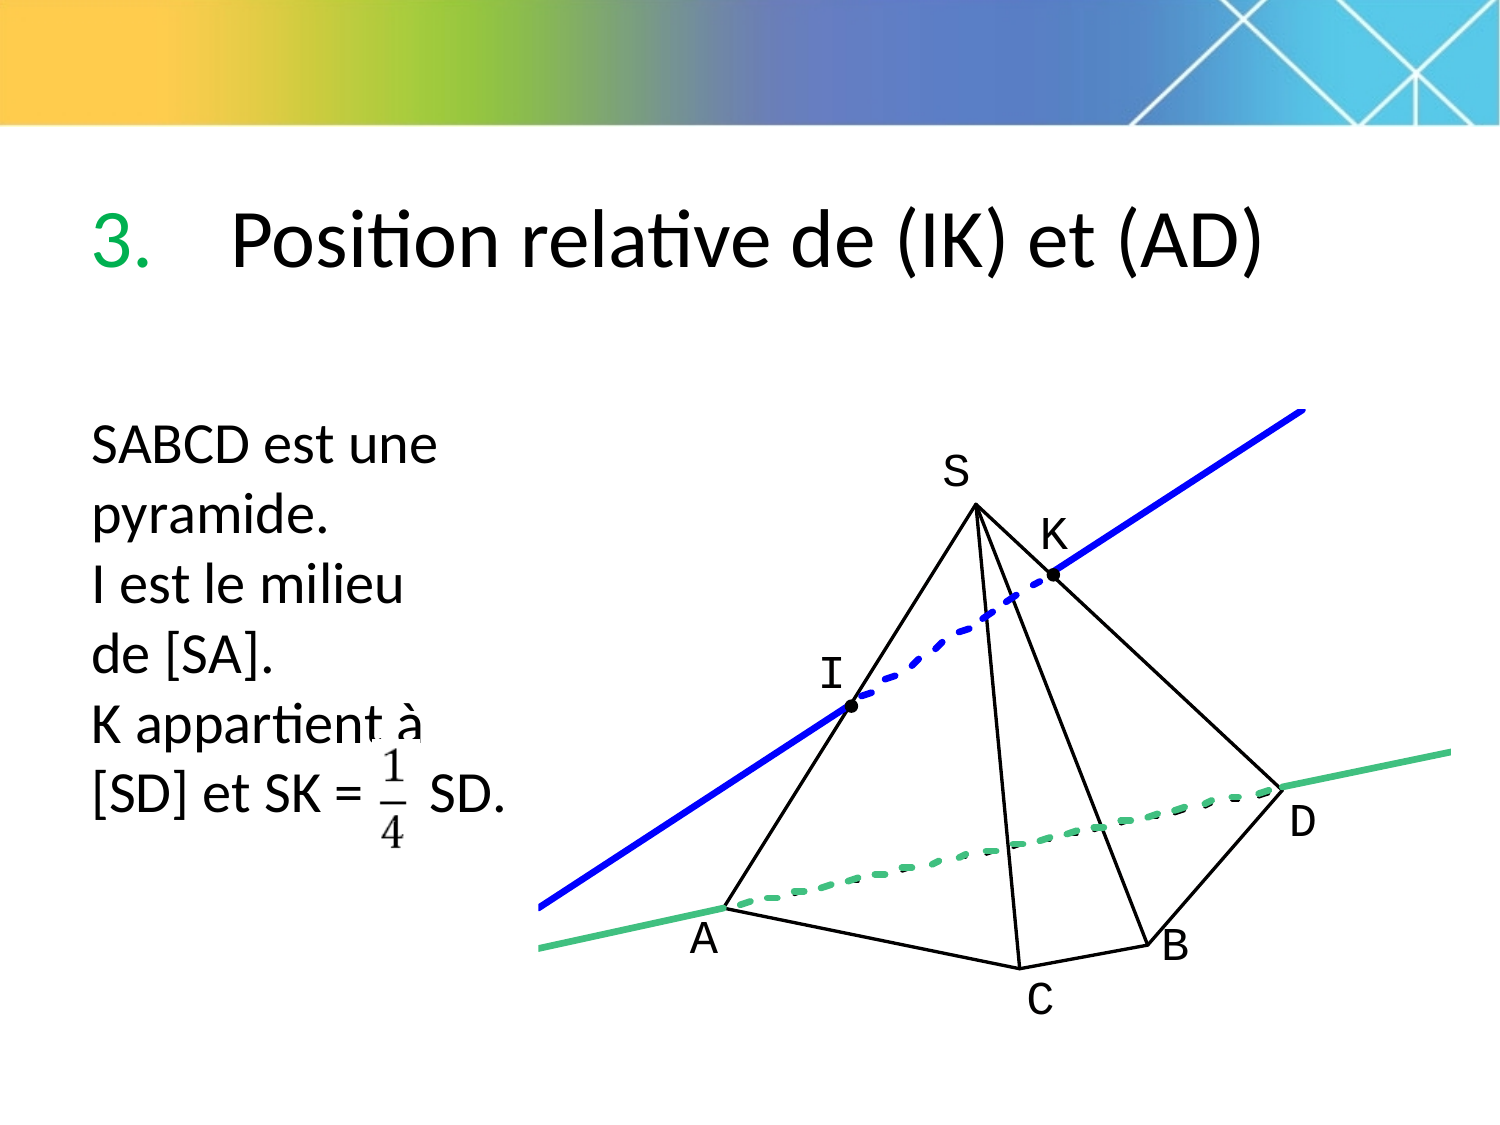

# Position relative de (IK) et (AD)
SABCD est une pyramide.
I est le milieu
de [SA].
K appartient à [SD] et SK = SD.